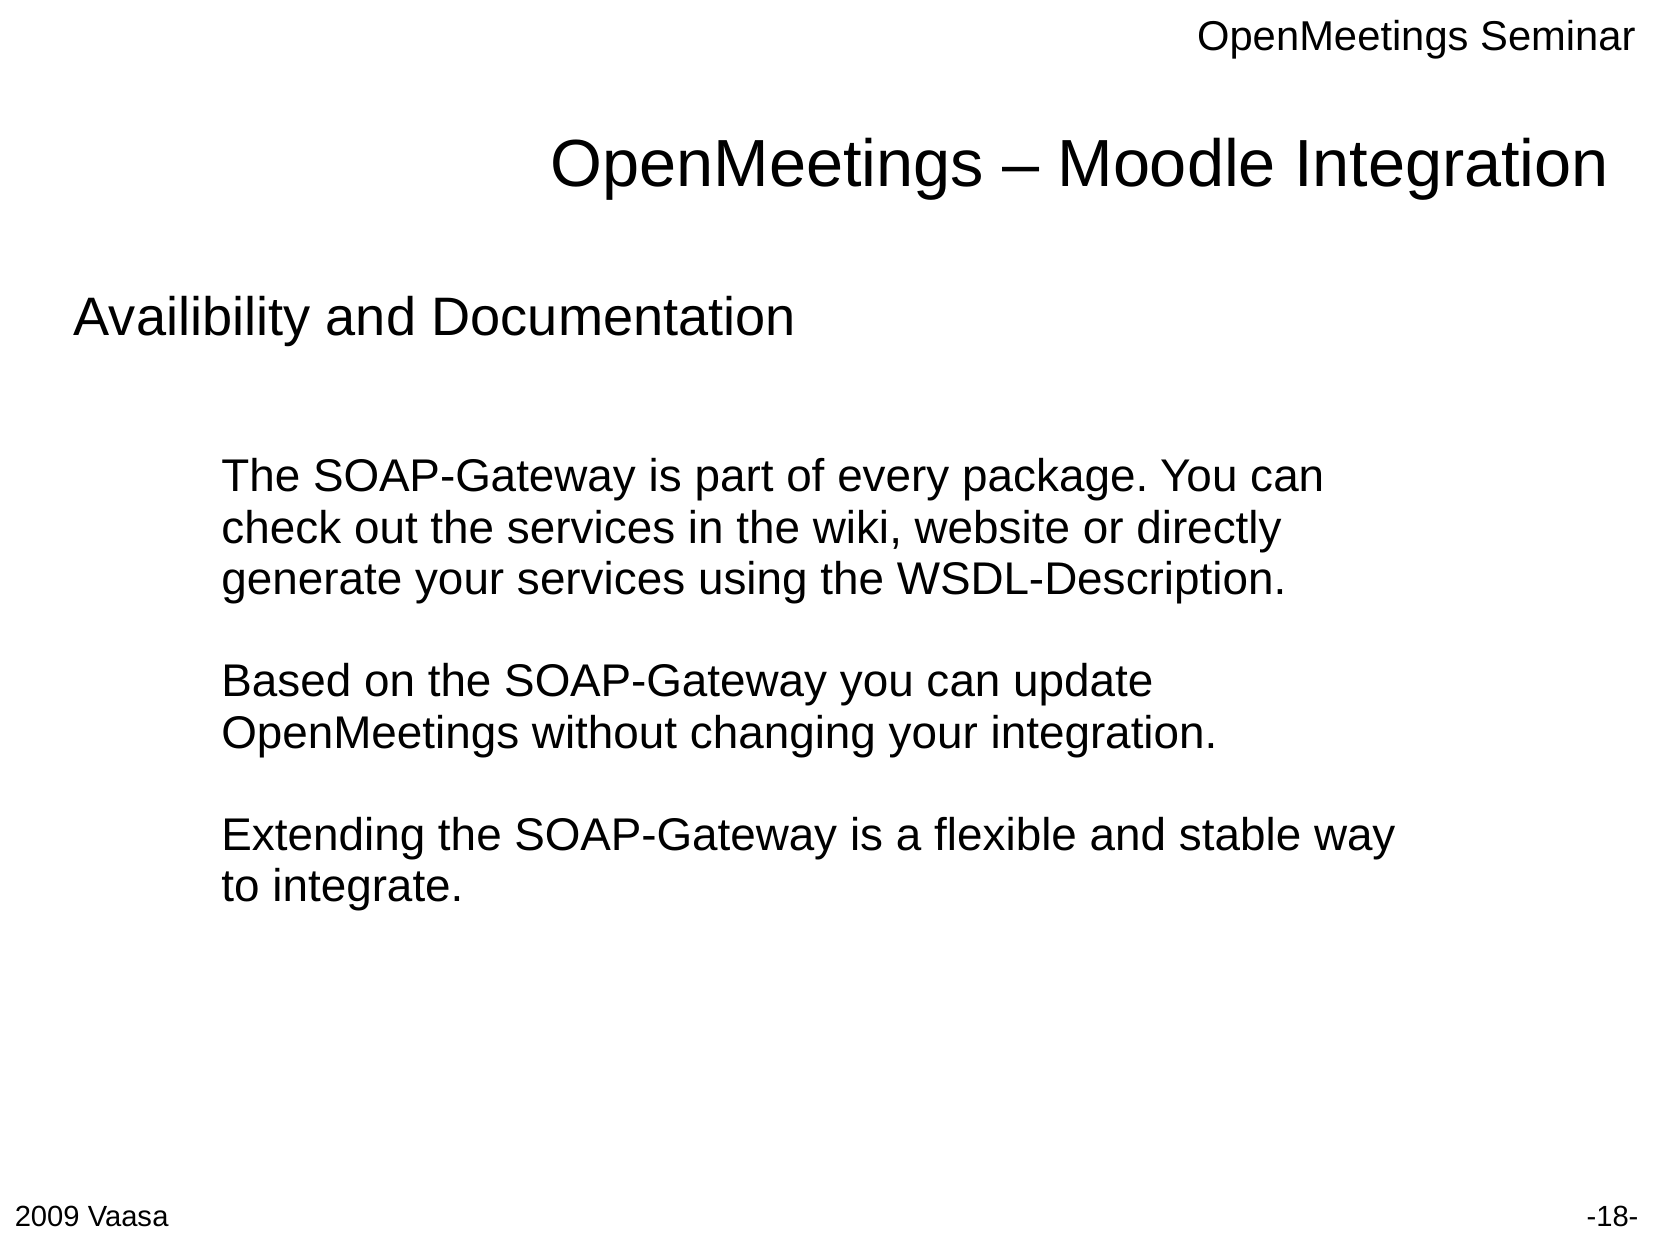

# OpenMeetings Seminar
OpenMeetings – Moodle Integration
Availibility and Documentation
The SOAP-Gateway is part of every package. You can check out the services in the wiki, website or directly generate your services using the WSDL-Description.
Based on the SOAP-Gateway you can update OpenMeetings without changing your integration.
Extending the SOAP-Gateway is a flexible and stable way to integrate.
-18-
2009 Vaasa